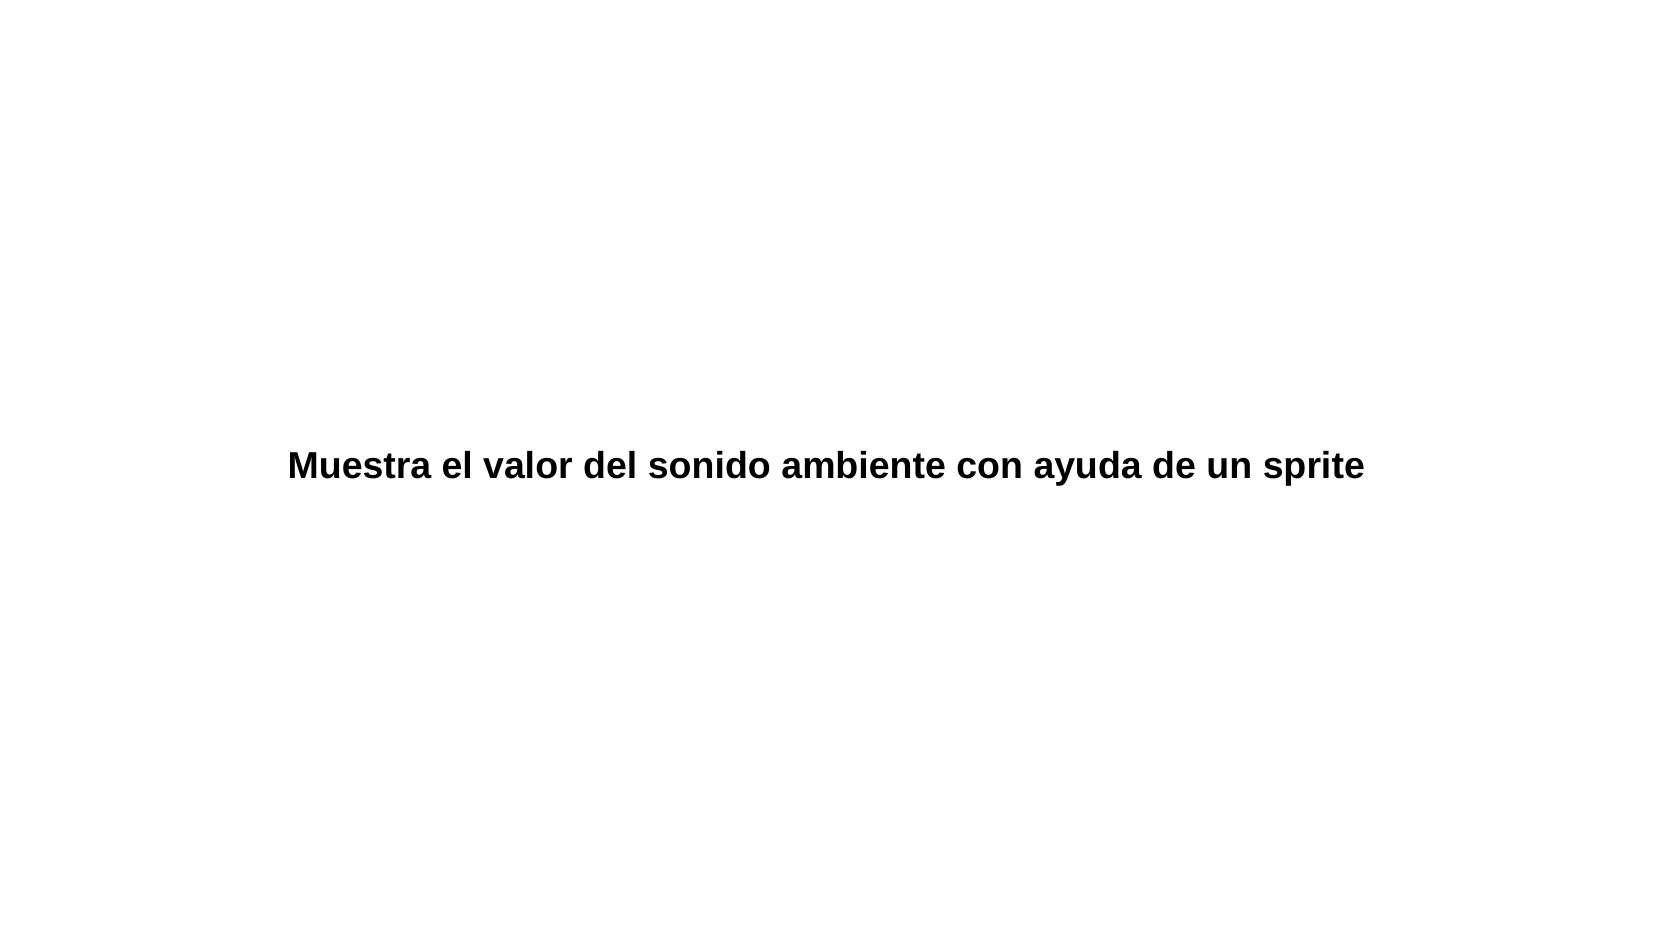

Muestra el valor del sonido ambiente con ayuda de un sprite